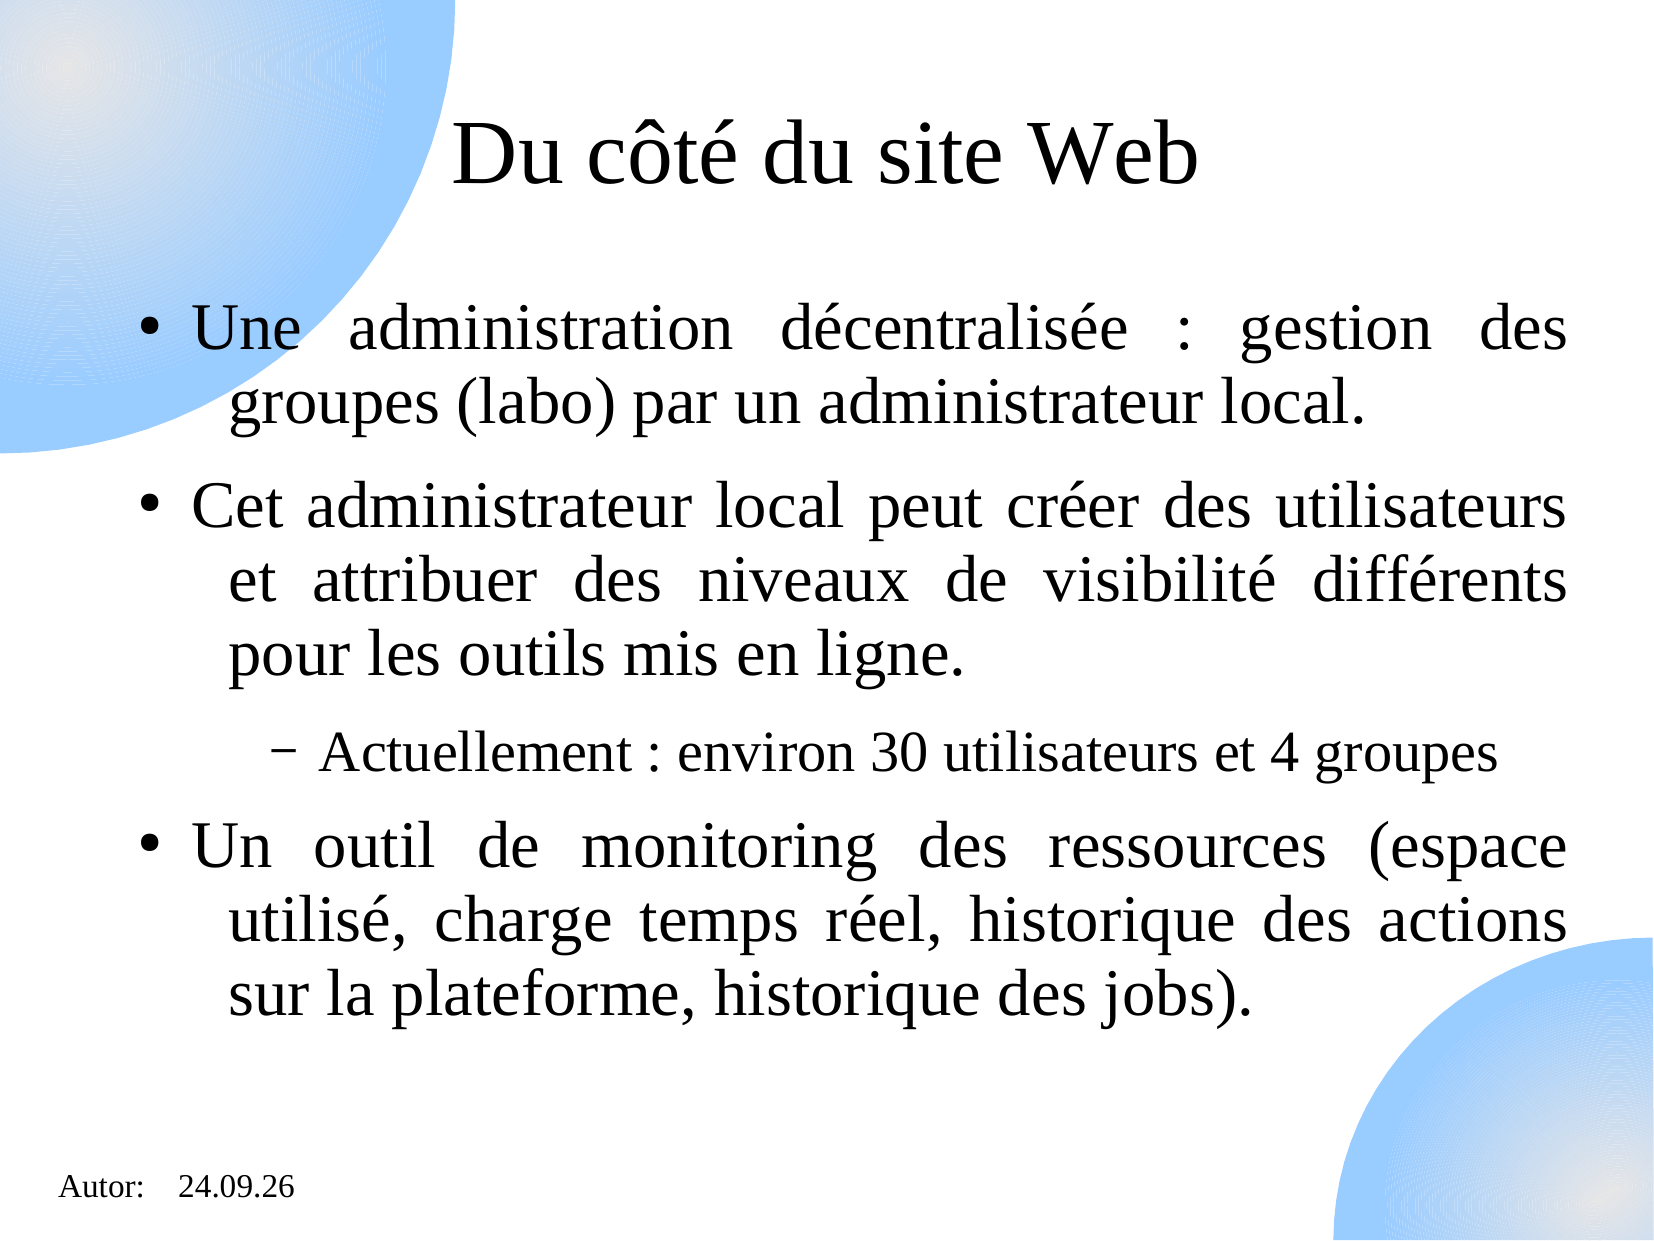

# Du côté du site Web
Une administration décentralisée : gestion des groupes (labo) par un administrateur local.
Cet administrateur local peut créer des utilisateurs et attribuer des niveaux de visibilité différents pour les outils mis en ligne.
Actuellement : environ 30 utilisateurs et 4 groupes
Un outil de monitoring des ressources (espace utilisé, charge temps réel, historique des actions sur la plateforme, historique des jobs).